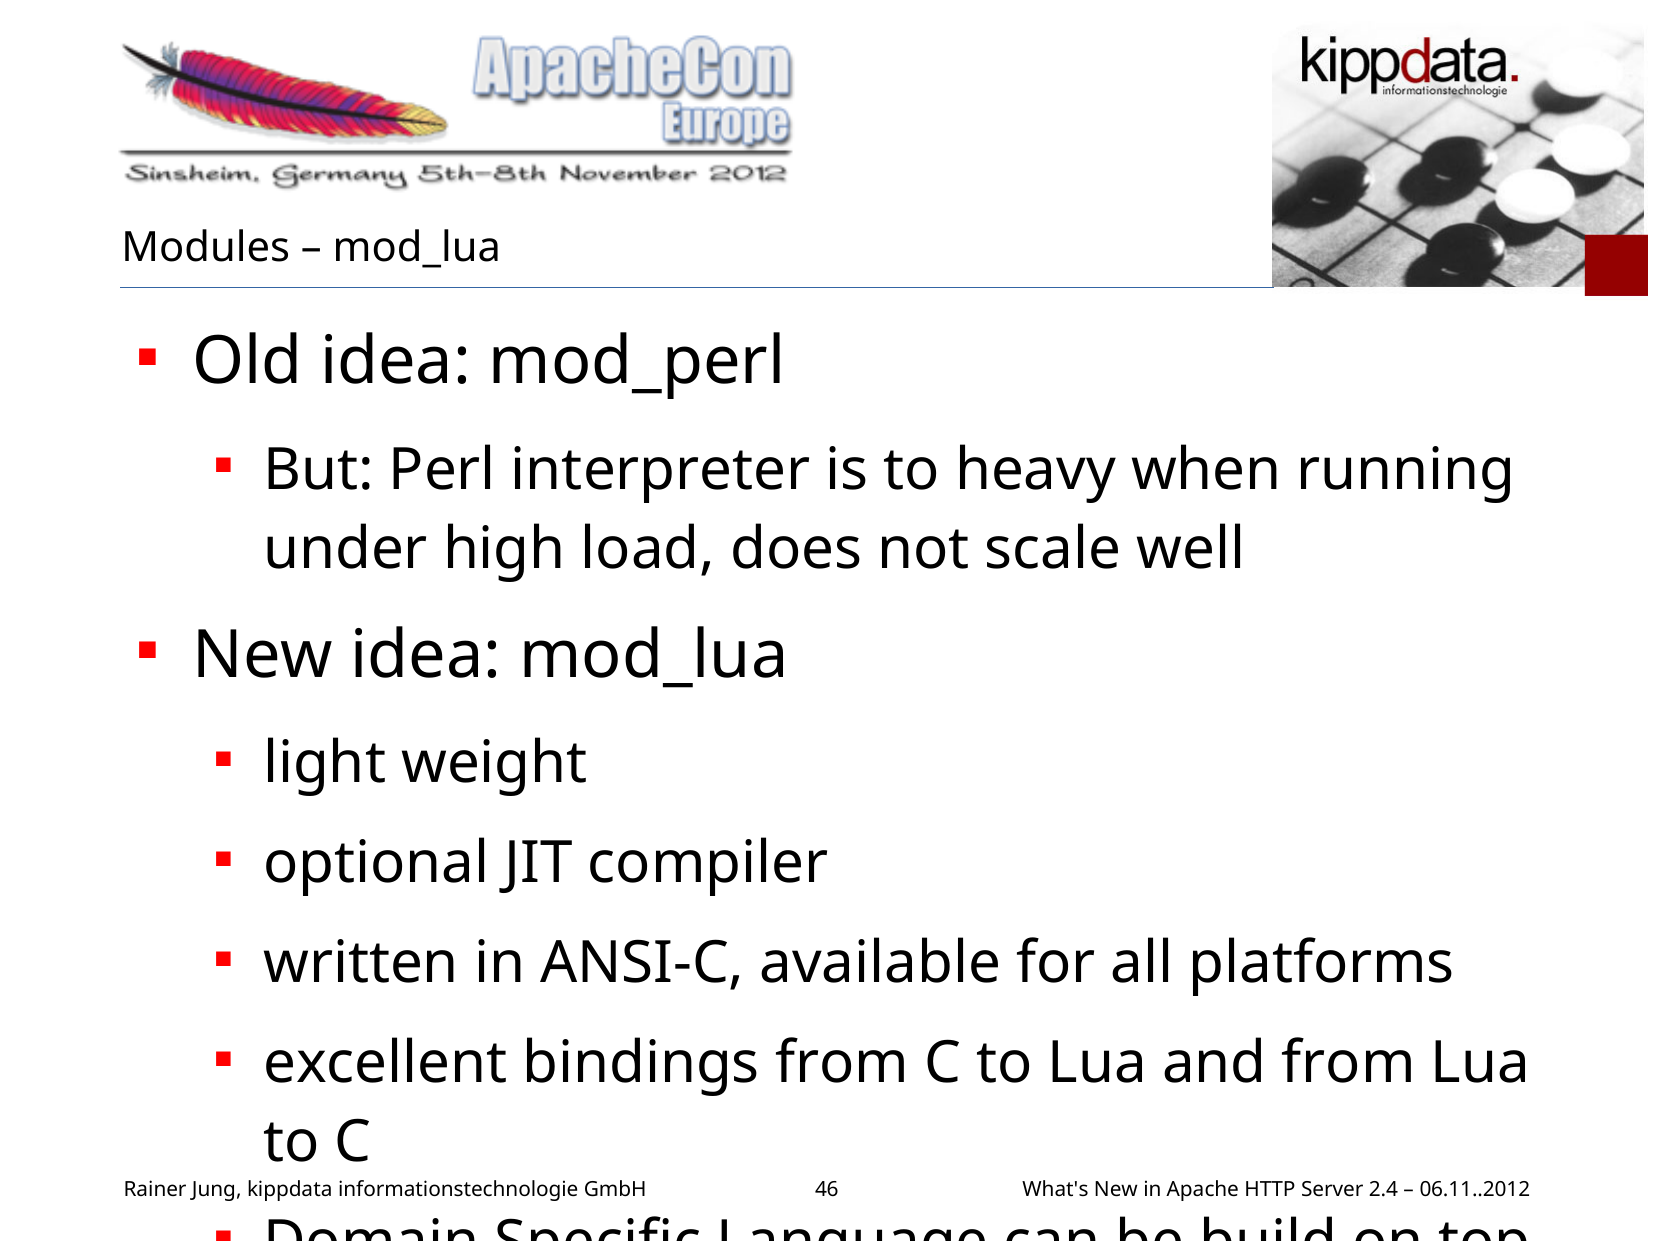

# Modules – mod_lua
Old idea: mod_perl
But: Perl interpreter is to heavy when running under high load, does not scale well
New idea: mod_lua
light weight
optional JIT compiler
written in ANSI-C, available for all platforms
excellent bindings from C to Lua and from Lua to C
Domain Specific Language can be build on top of Lua